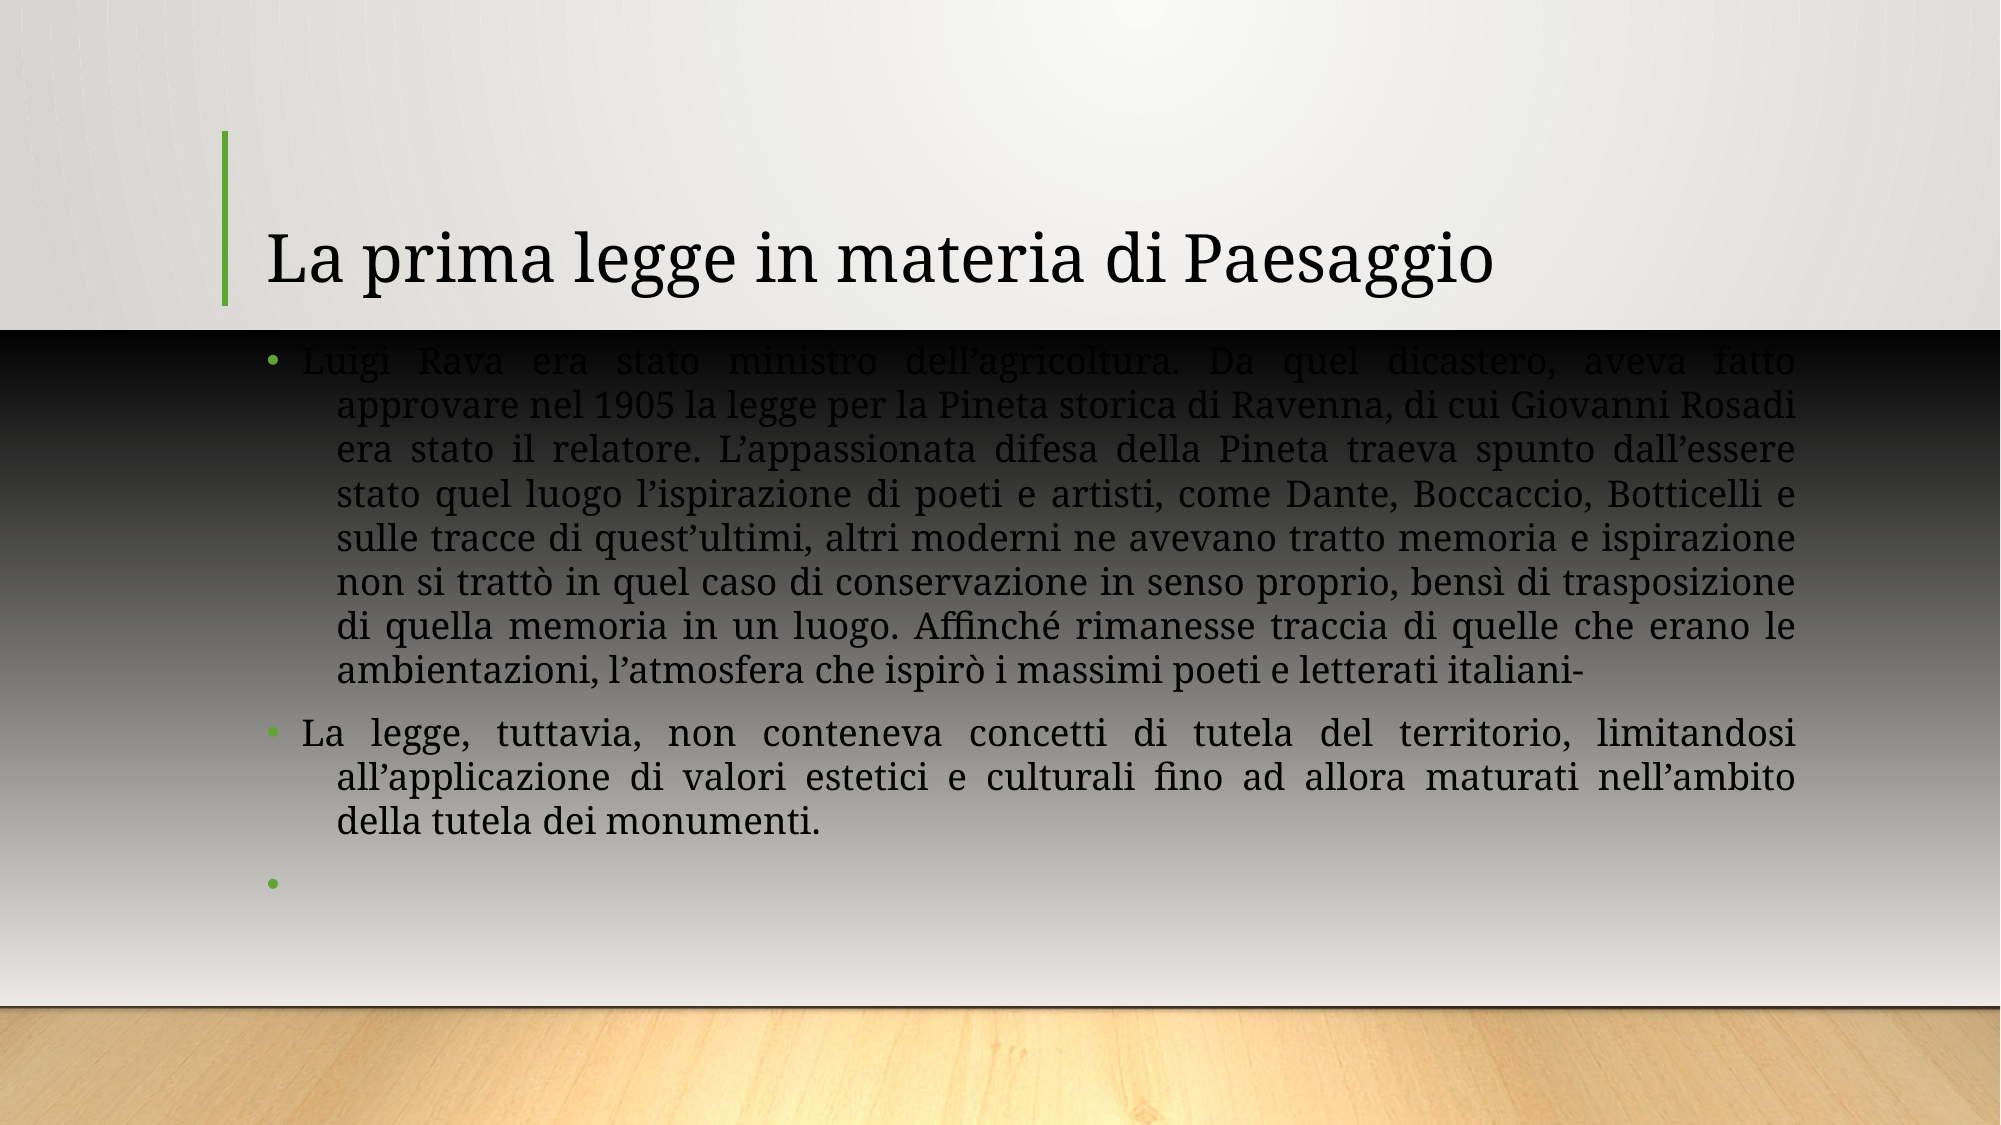

# La prima legge in materia di Paesaggio
Luigi Rava era stato ministro dell’agricoltura. Da quel dicastero, aveva fatto approvare nel 1905 la legge per la Pineta storica di Ravenna, di cui Giovanni Rosadi era stato il relatore. L’appassionata difesa della Pineta traeva spunto dall’essere stato quel luogo l’ispirazione di poeti e artisti, come Dante, Boccaccio, Botticelli e sulle tracce di quest’ultimi, altri moderni ne avevano tratto memoria e ispirazione non si trattò in quel caso di conservazione in senso proprio, bensì di trasposizione di quella memoria in un luogo. Affinché rimanesse traccia di quelle che erano le ambientazioni, l’atmosfera che ispirò i massimi poeti e letterati italiani-
La legge, tuttavia, non conteneva concetti di tutela del territorio, limitandosi all’applicazione di valori estetici e culturali fino ad allora maturati nell’ambito della tutela dei monumenti.